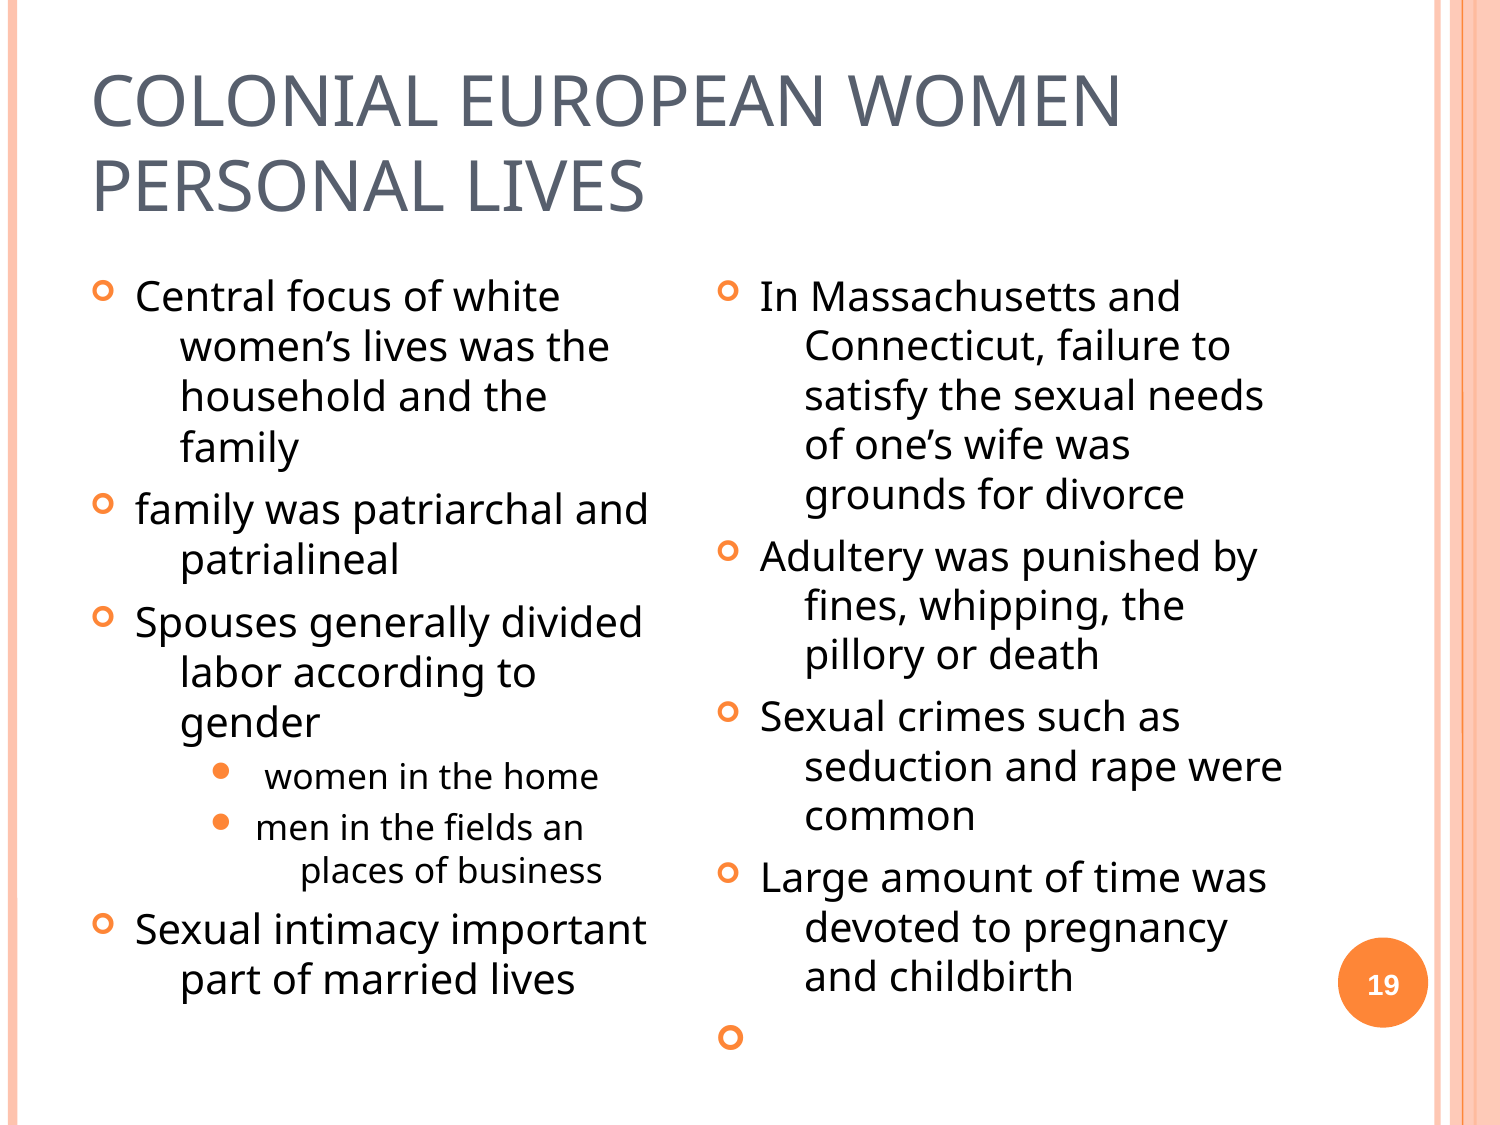

# Colonial European Women Personal Lives
Central focus of white women’s lives was the household and the family
family was patriarchal and patrialineal
Spouses generally divided labor according to gender
 women in the home
men in the fields an places of business
Sexual intimacy important part of married lives
In Massachusetts and Connecticut, failure to satisfy the sexual needs of one’s wife was grounds for divorce
Adultery was punished by fines, whipping, the pillory or death
Sexual crimes such as seduction and rape were common
Large amount of time was devoted to pregnancy and childbirth